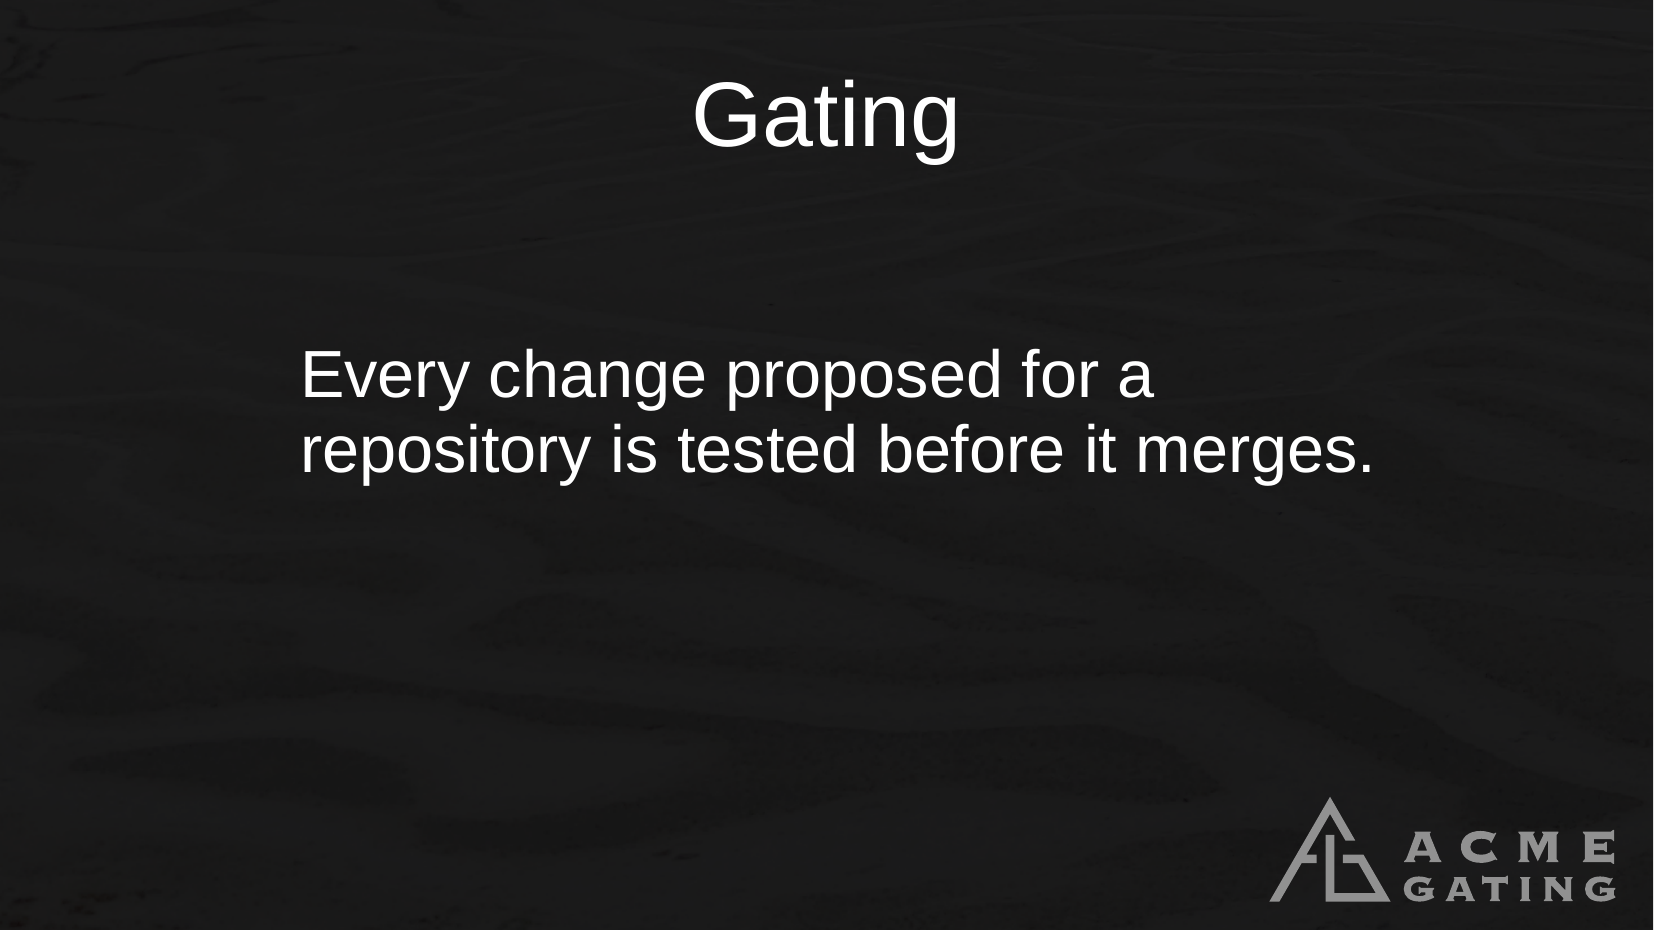

# Gating
Every change proposed for a repository is tested before it merges.